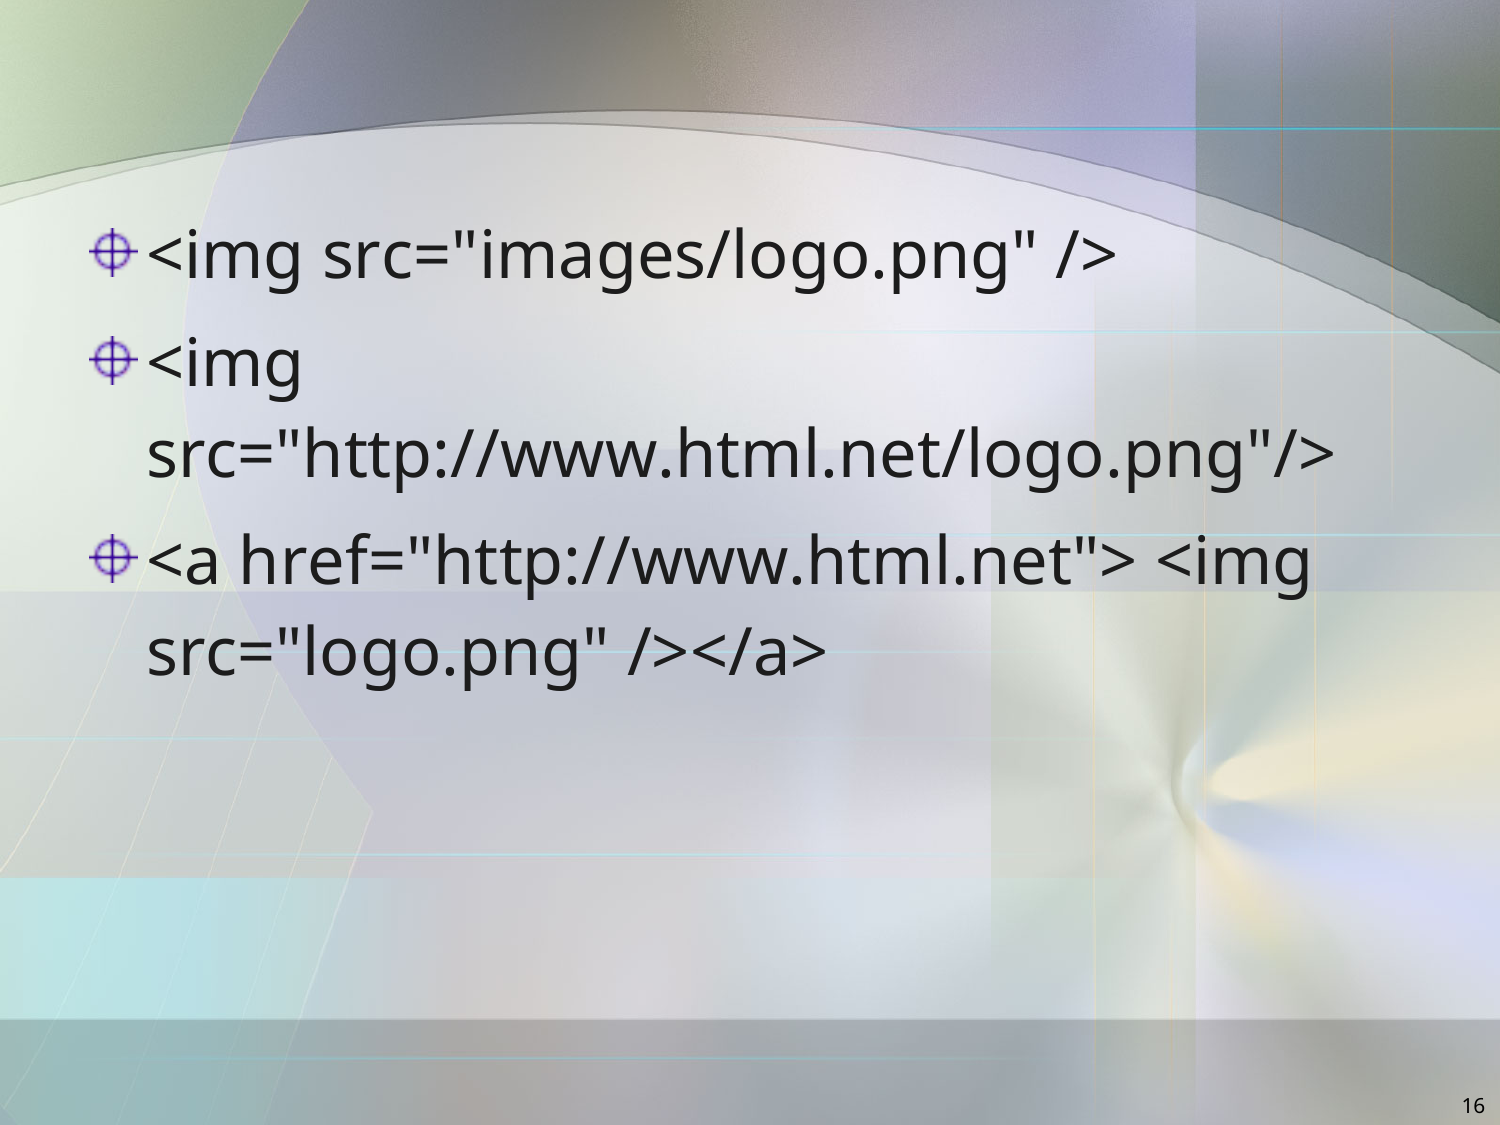

#
<img src="images/logo.png" />
<img src="http://www.html.net/logo.png"/>
<a href="http://www.html.net"> <img src="logo.png" /></a>
16